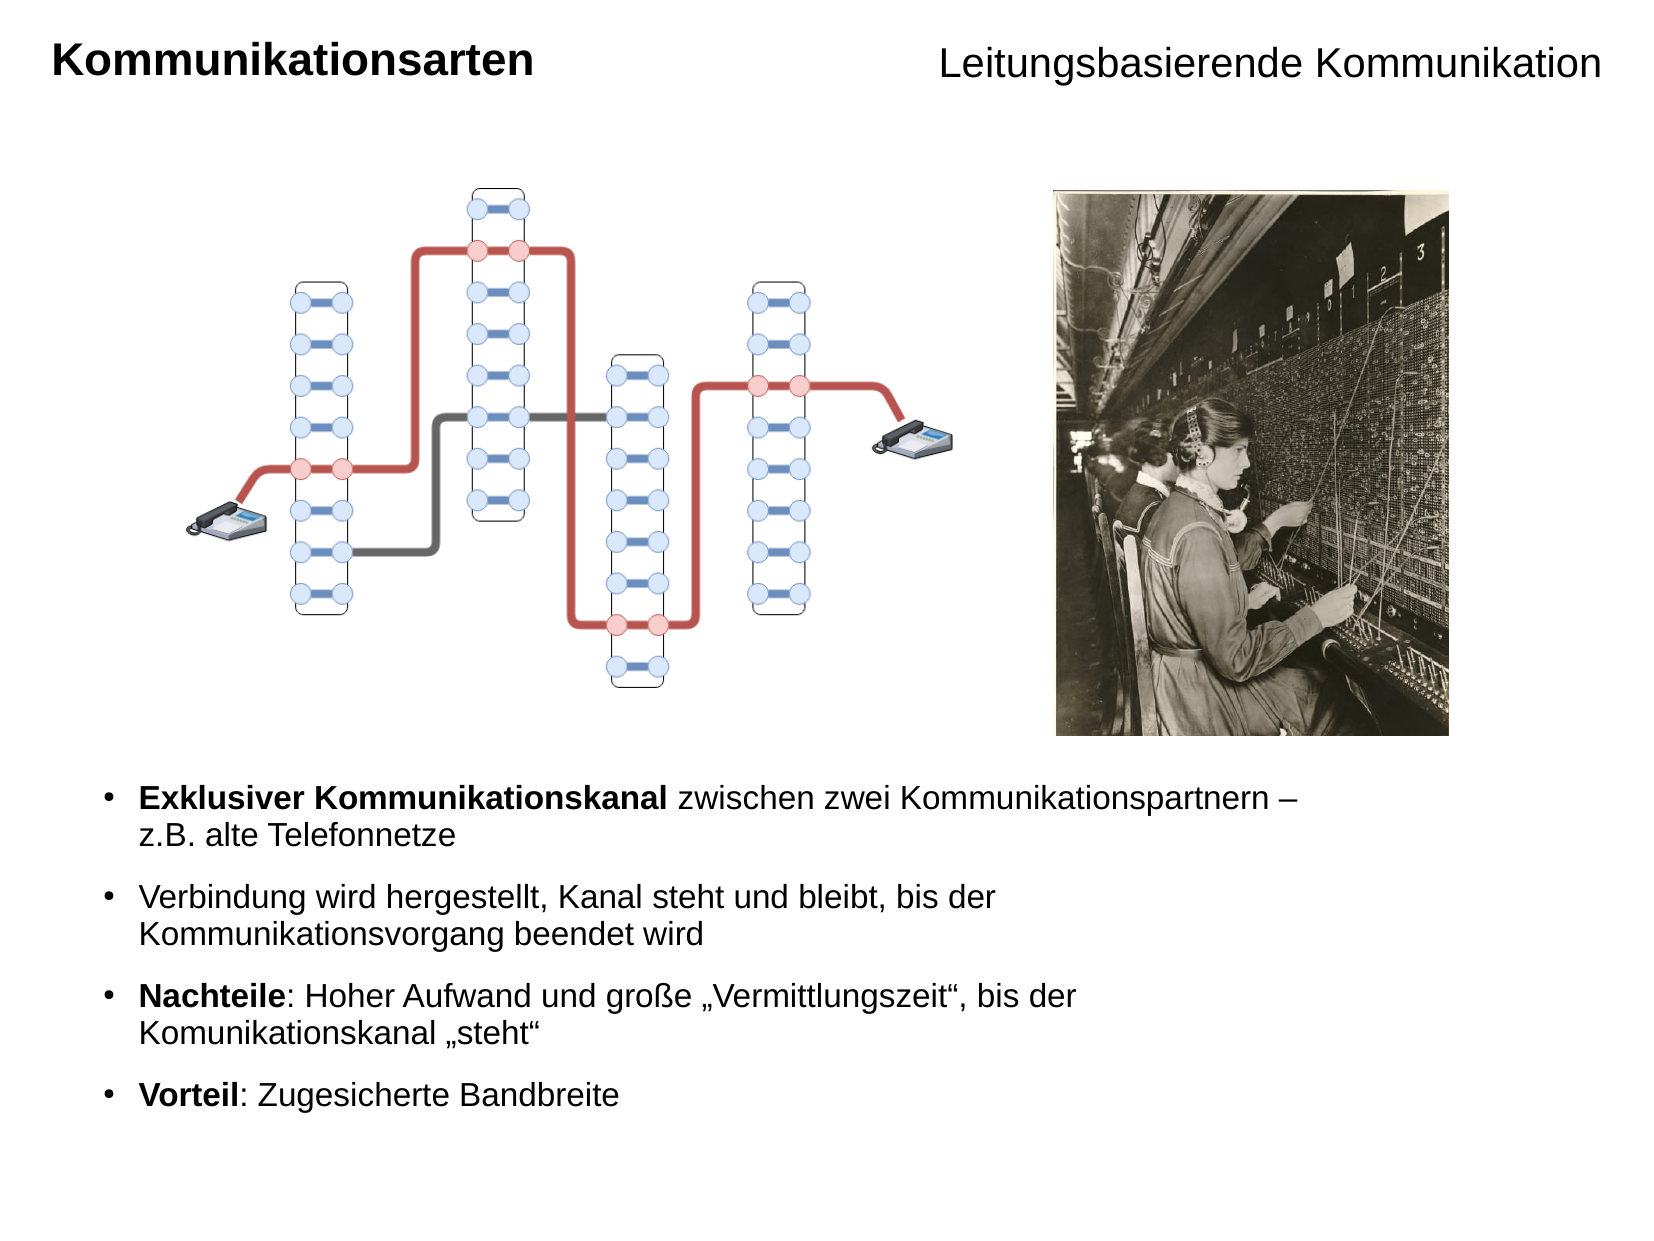

Kommunikationsarten
Leitungsbasierende Kommunikation
Exklusiver Kommunikationskanal zwischen zwei Kommunikationspartnern – z.B. alte Telefonnetze
Verbindung wird hergestellt, Kanal steht und bleibt, bis der Kommunikationsvorgang beendet wird
Nachteile: Hoher Aufwand und große „Vermittlungszeit“, bis der Komunikationskanal „steht“
Vorteil: Zugesicherte Bandbreite